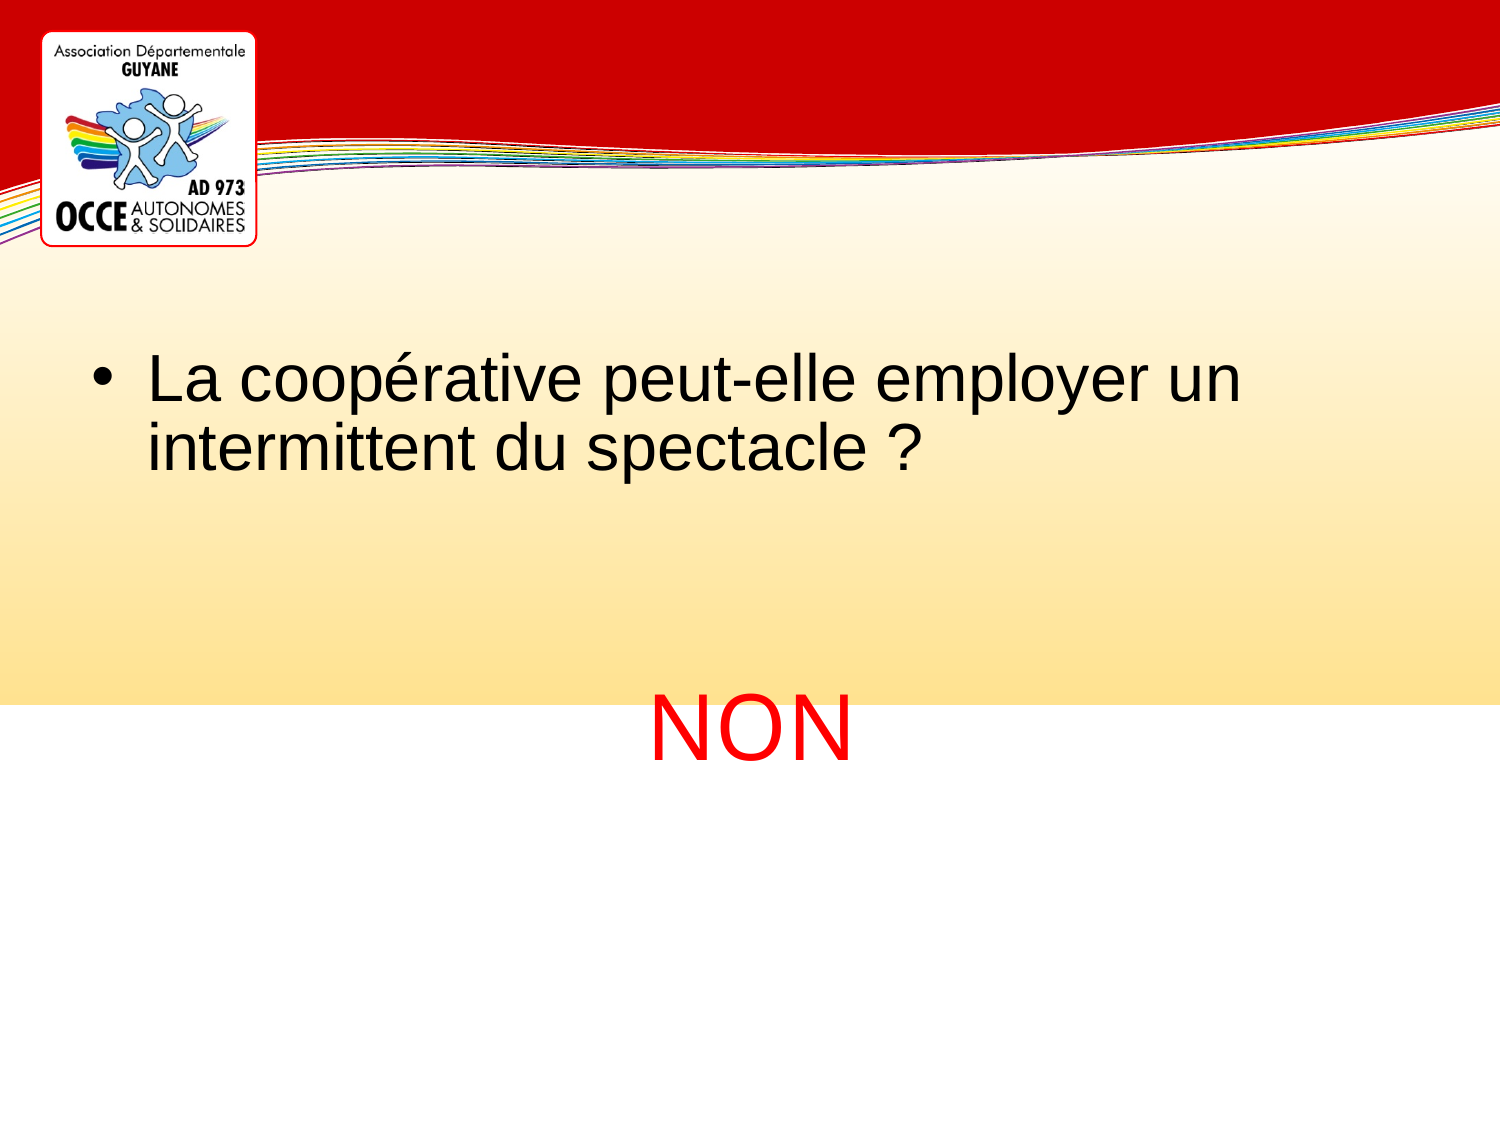

# La coopérative peut-elle employer un intermittent du spectacle ?
NON